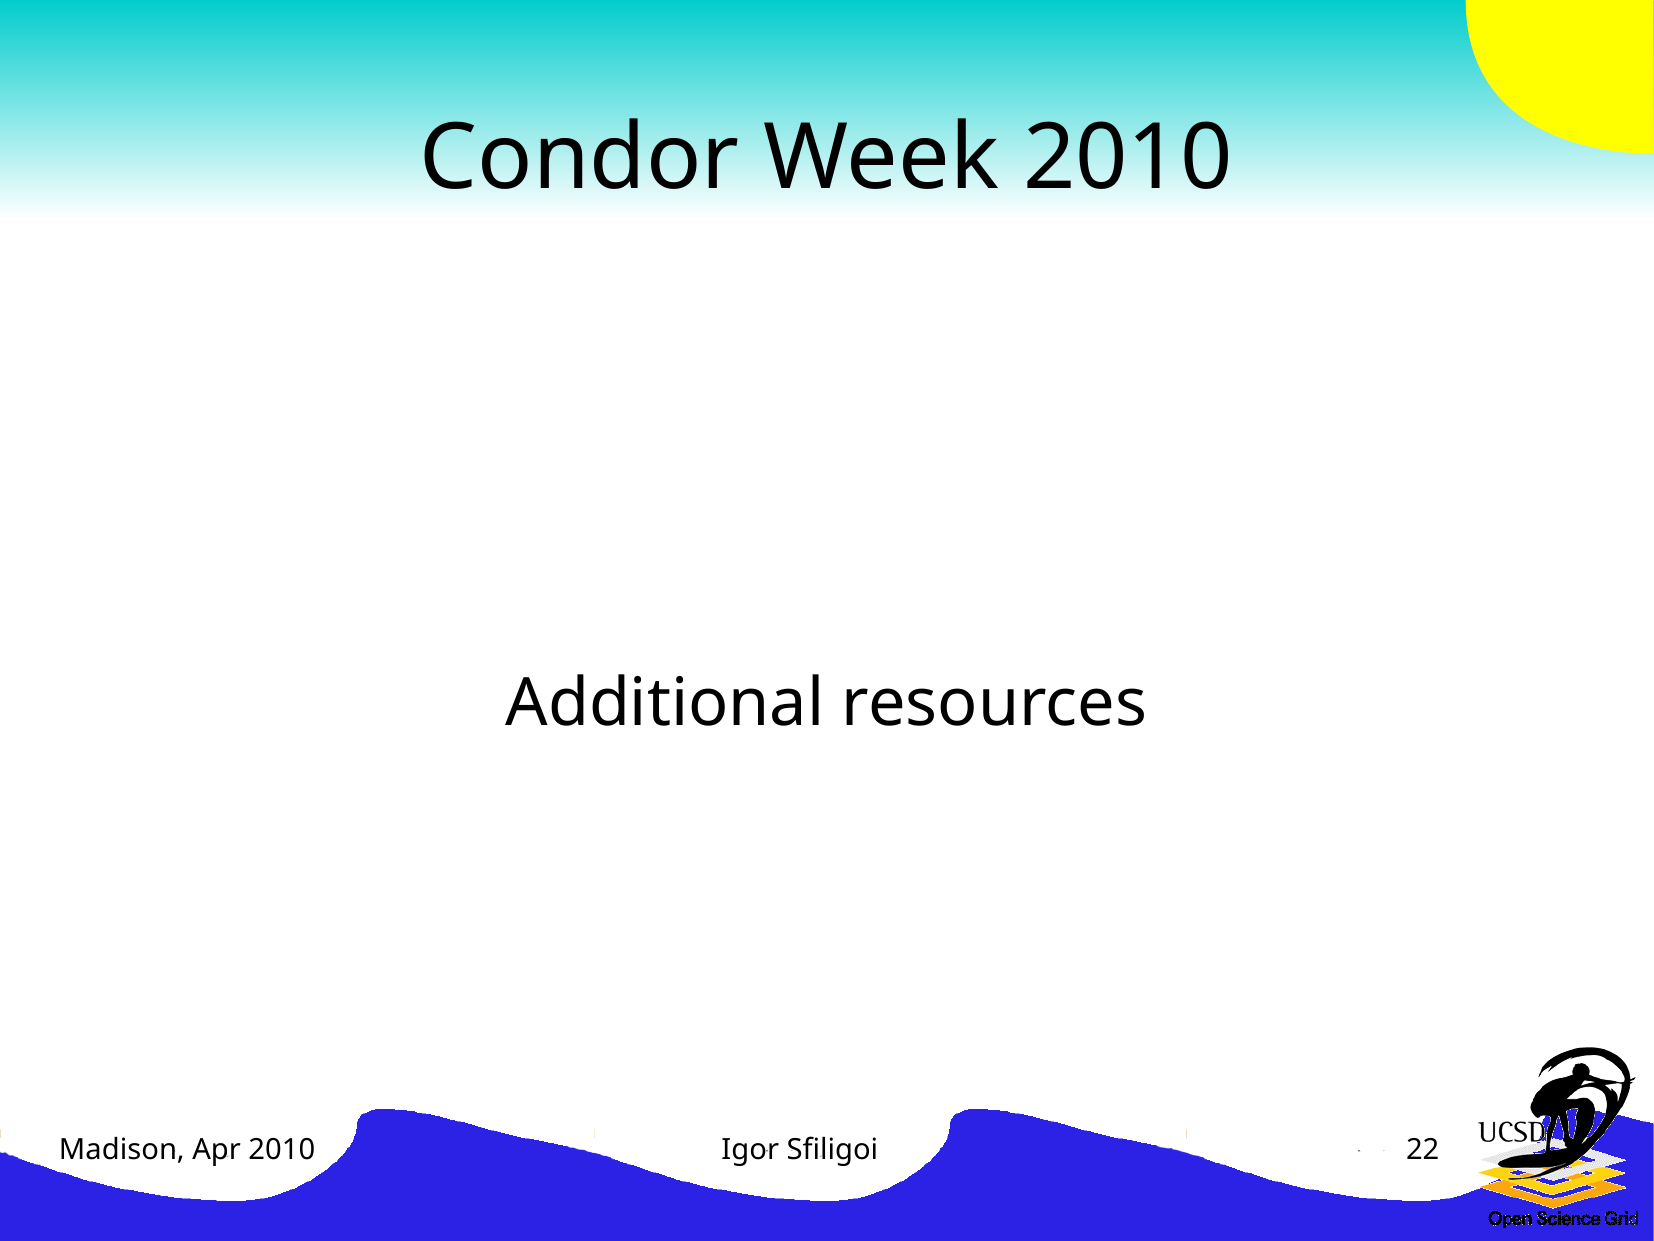

# Condor Week 2010
Additional resources
22